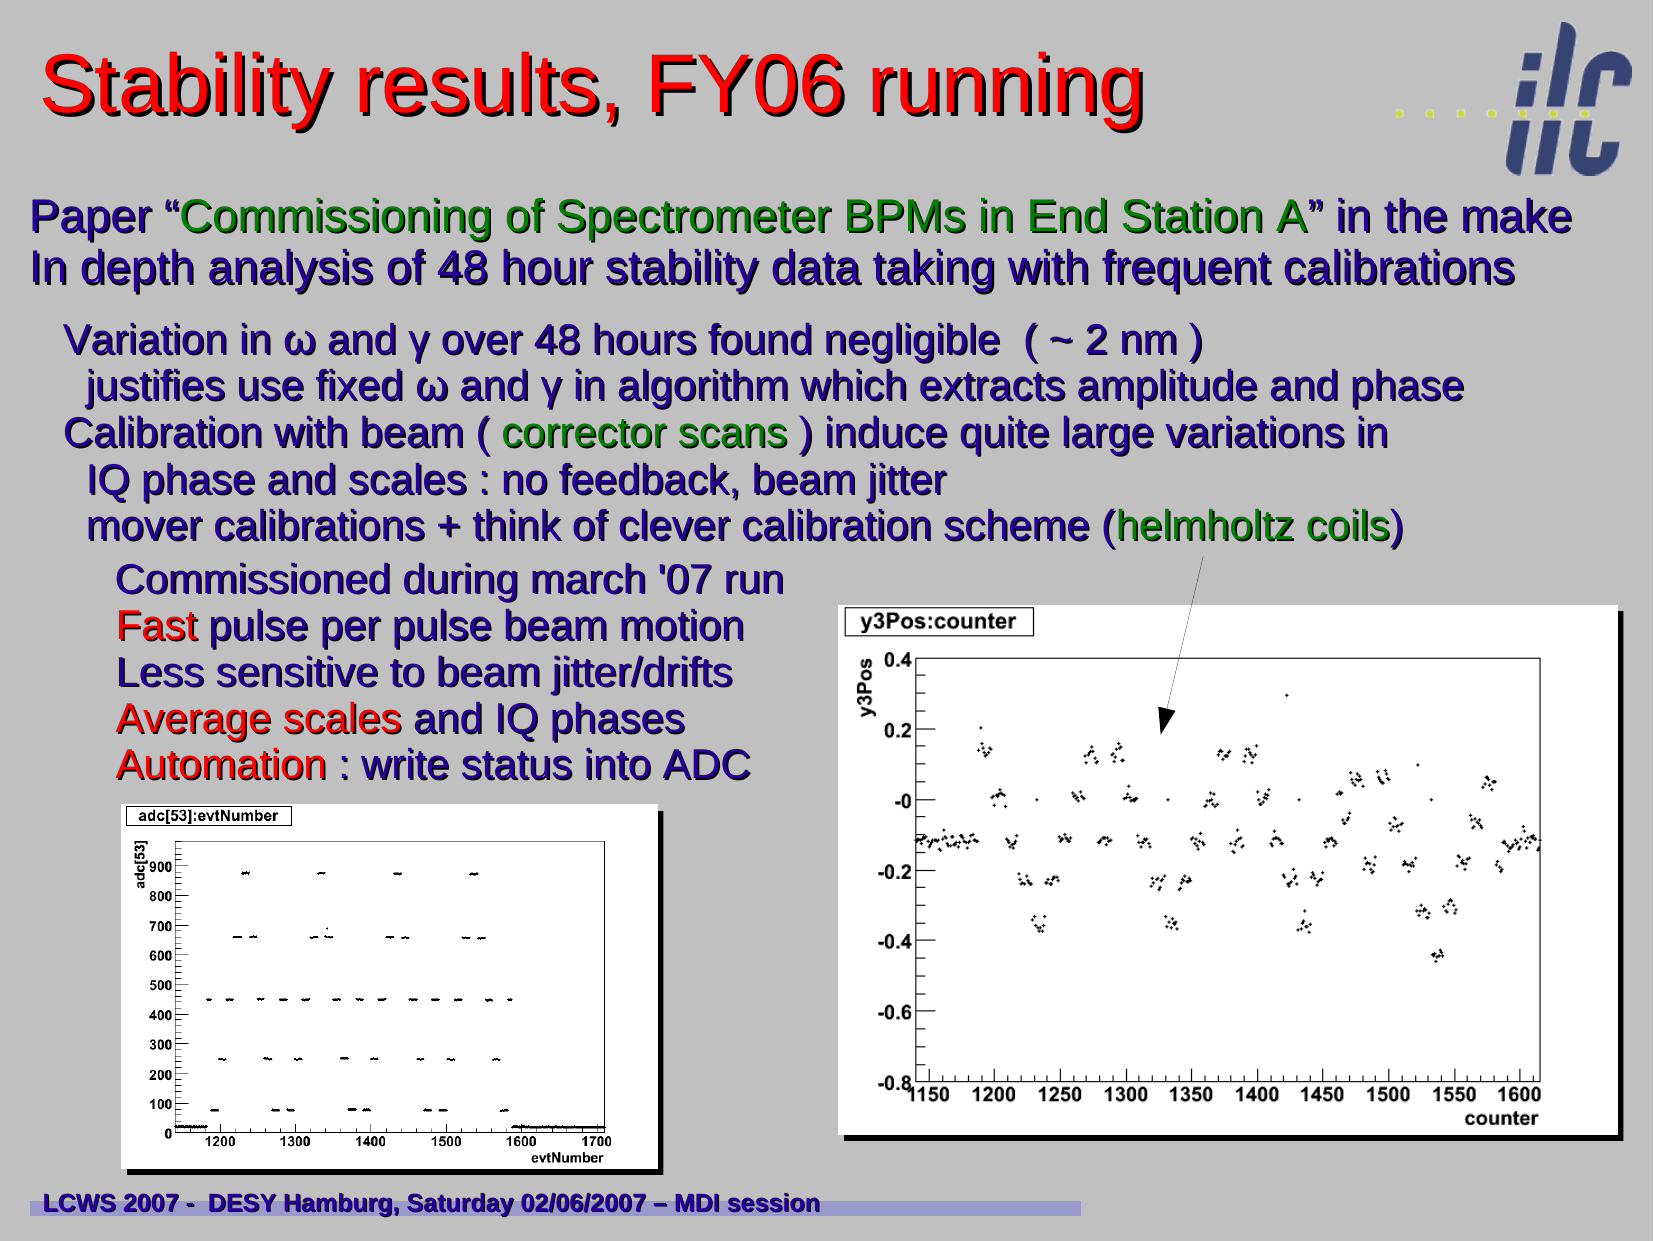

Stability results, FY06 running
Paper “Commissioning of Spectrometer BPMs in End Station A” in the make
In depth analysis of 48 hour stability data taking with frequent calibrations
 Variation in ω and γ over 48 hours found negligible ( ~ 2 nm )
 justifies use fixed ω and γ in algorithm which extracts amplitude and phase
 Calibration with beam ( corrector scans ) induce quite large variations in
 IQ phase and scales : no feedback, beam jitter
 mover calibrations + think of clever calibration scheme (helmholtz coils)
 Commissioned during march '07 run
 Fast pulse per pulse beam motion
 Less sensitive to beam jitter/drifts
 Average scales and IQ phases
 Automation : write status into ADC
LCWS 2007 - DESY Hamburg, Saturday 02/06/2007 – MDI session